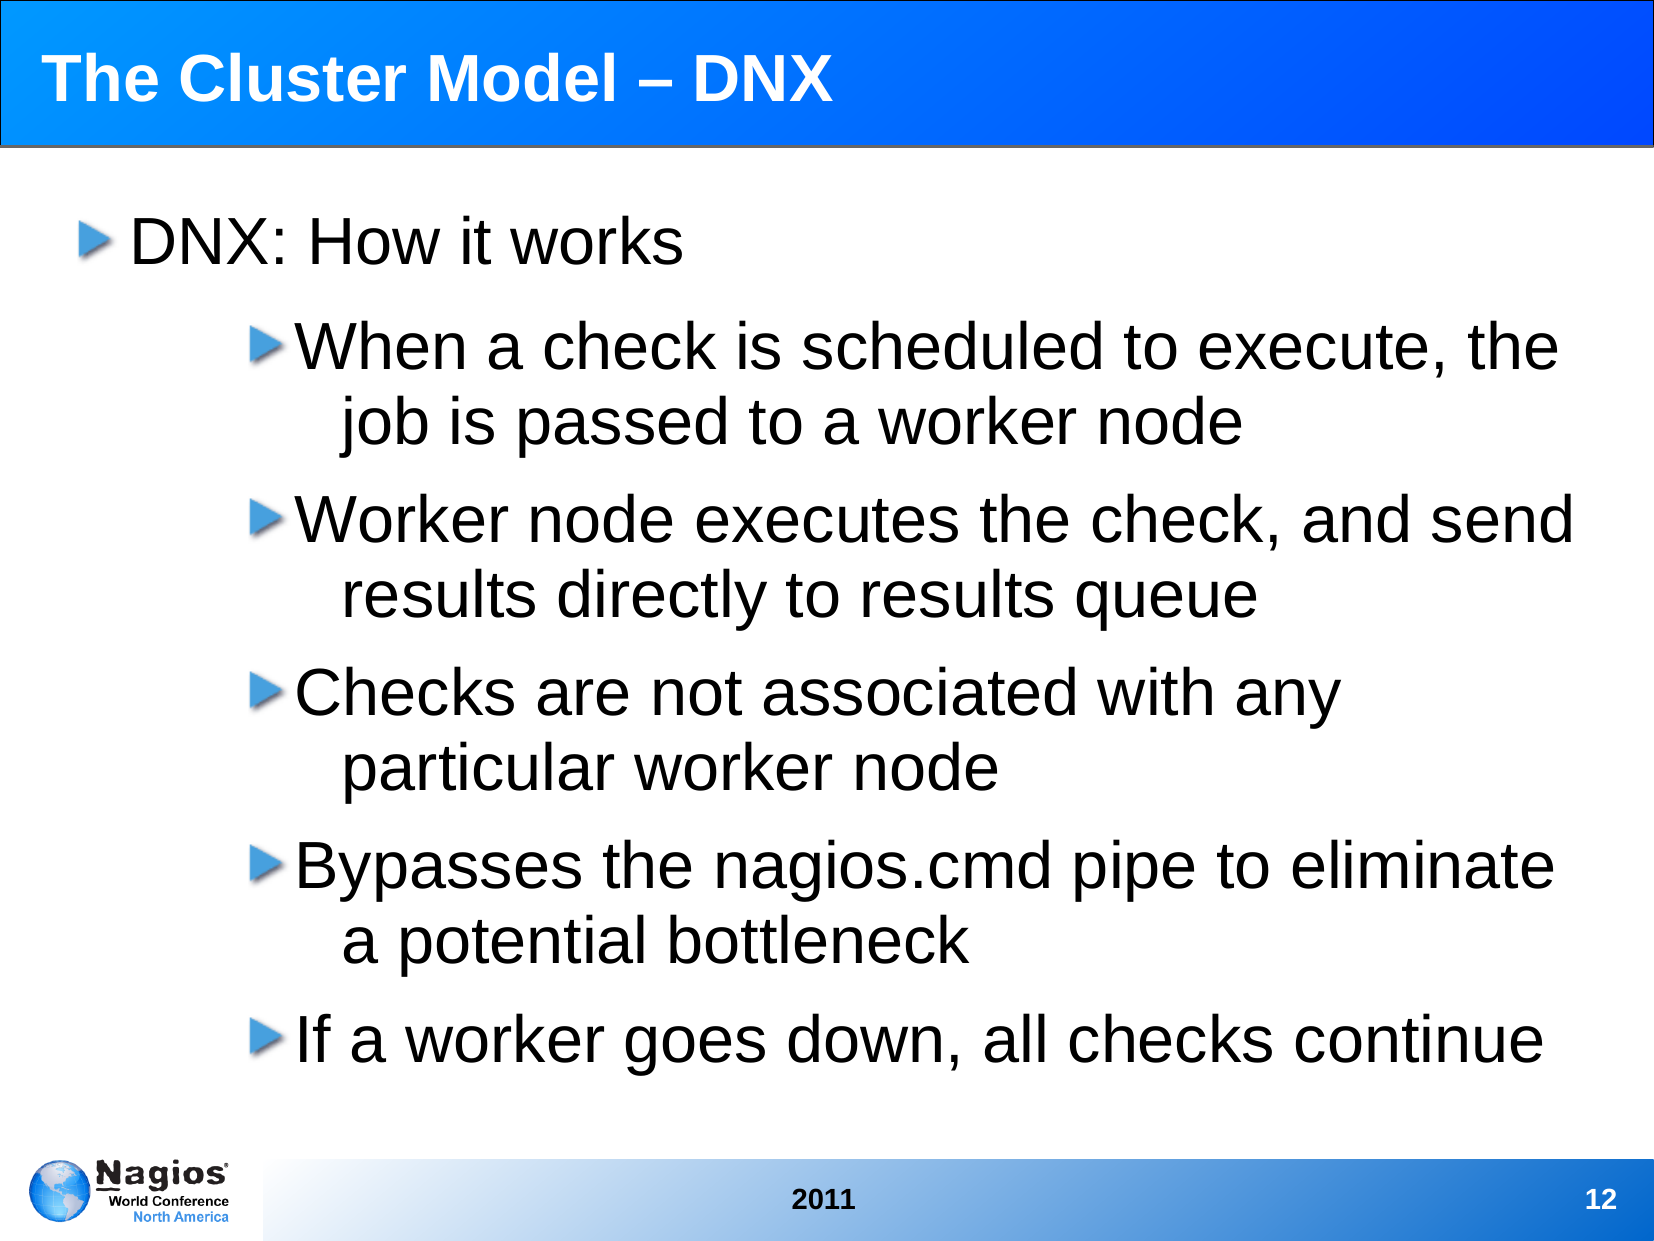

# The Cluster Model – DNX
DNX: How it works
When a check is scheduled to execute, the job is passed to a worker node
Worker node executes the check, and send results directly to results queue
Checks are not associated with any particular worker node
Bypasses the nagios.cmd pipe to eliminate a potential bottleneck
If a worker goes down, all checks continue
2011
12